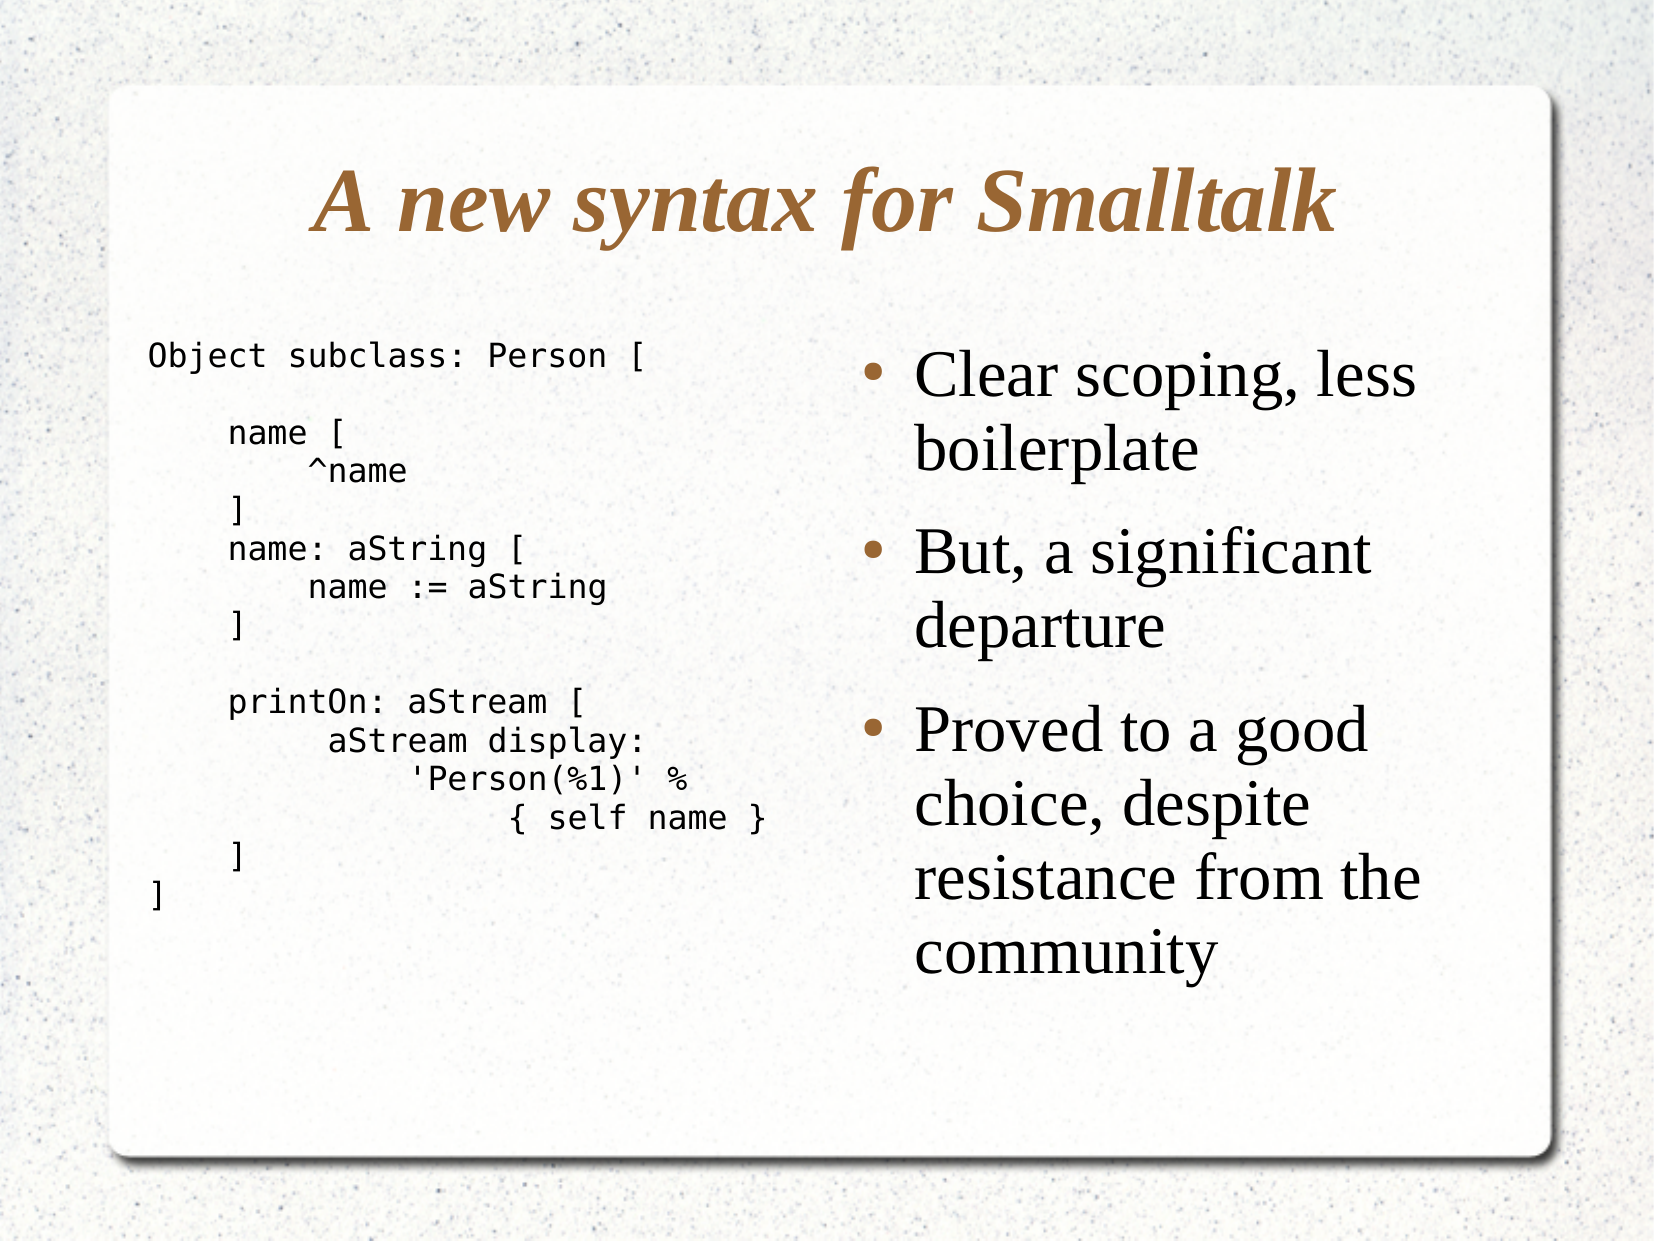

# A new syntax for Smalltalk
Object subclass: Person [
 name [
 ^name
 ]
 name: aString [
 name := aString
 ]
 printOn: aStream [
 aStream display:
 'Person(%1)' %
 { self name }
 ]
]
Clear scoping, less boilerplate
But, a significant departure
Proved to a good choice, despite resistance from the community